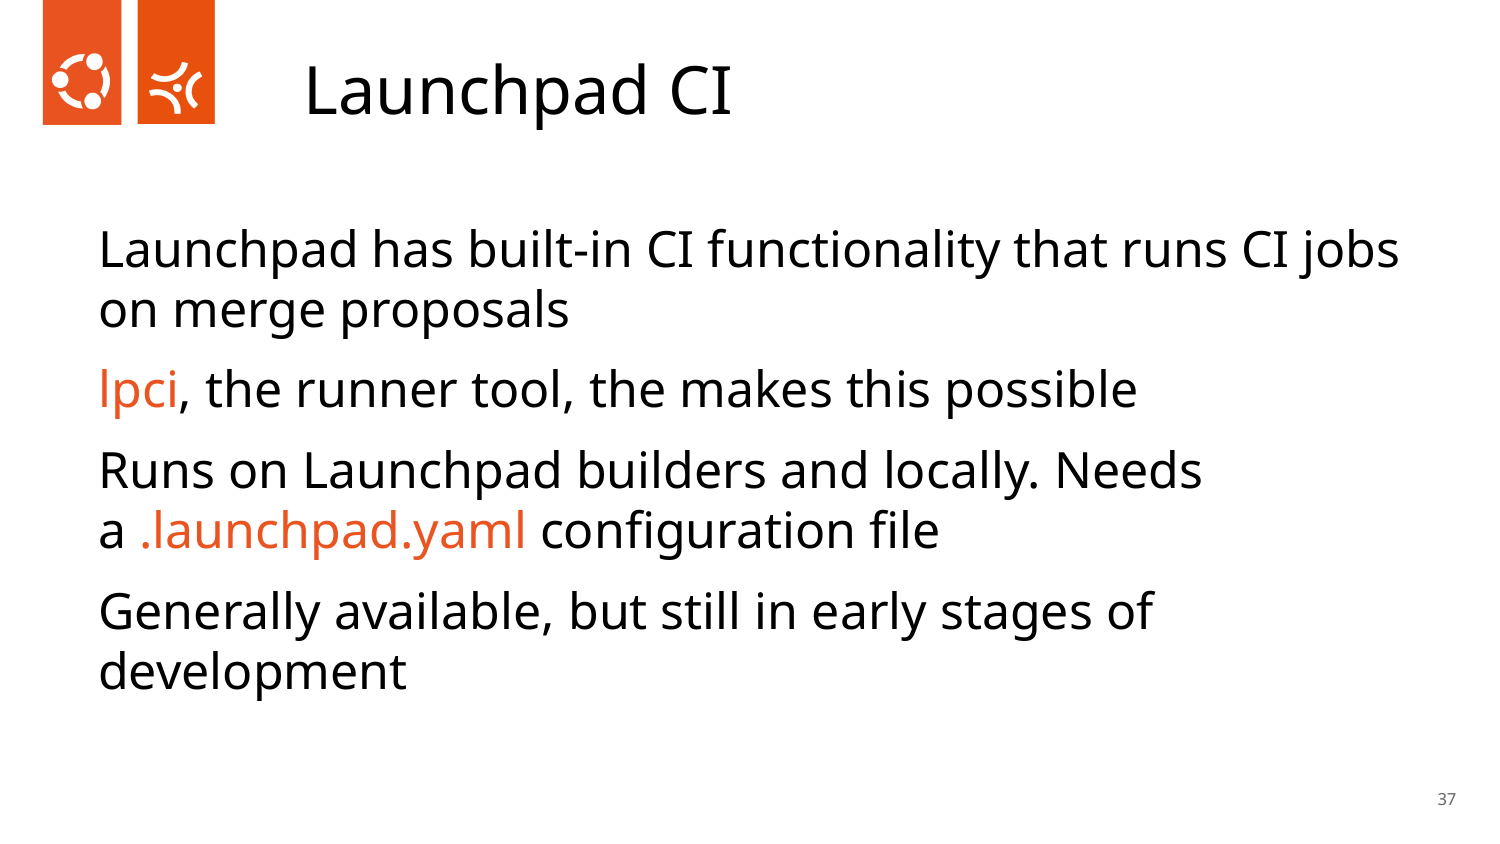

Launchpad CI
# Launchpad has built-in CI functionality that runs CI jobs on merge proposals
lpci, the runner tool, the makes this possible
Runs on Launchpad builders and locally. Needs a .launchpad.yaml configuration file
Generally available, but still in early stages of development